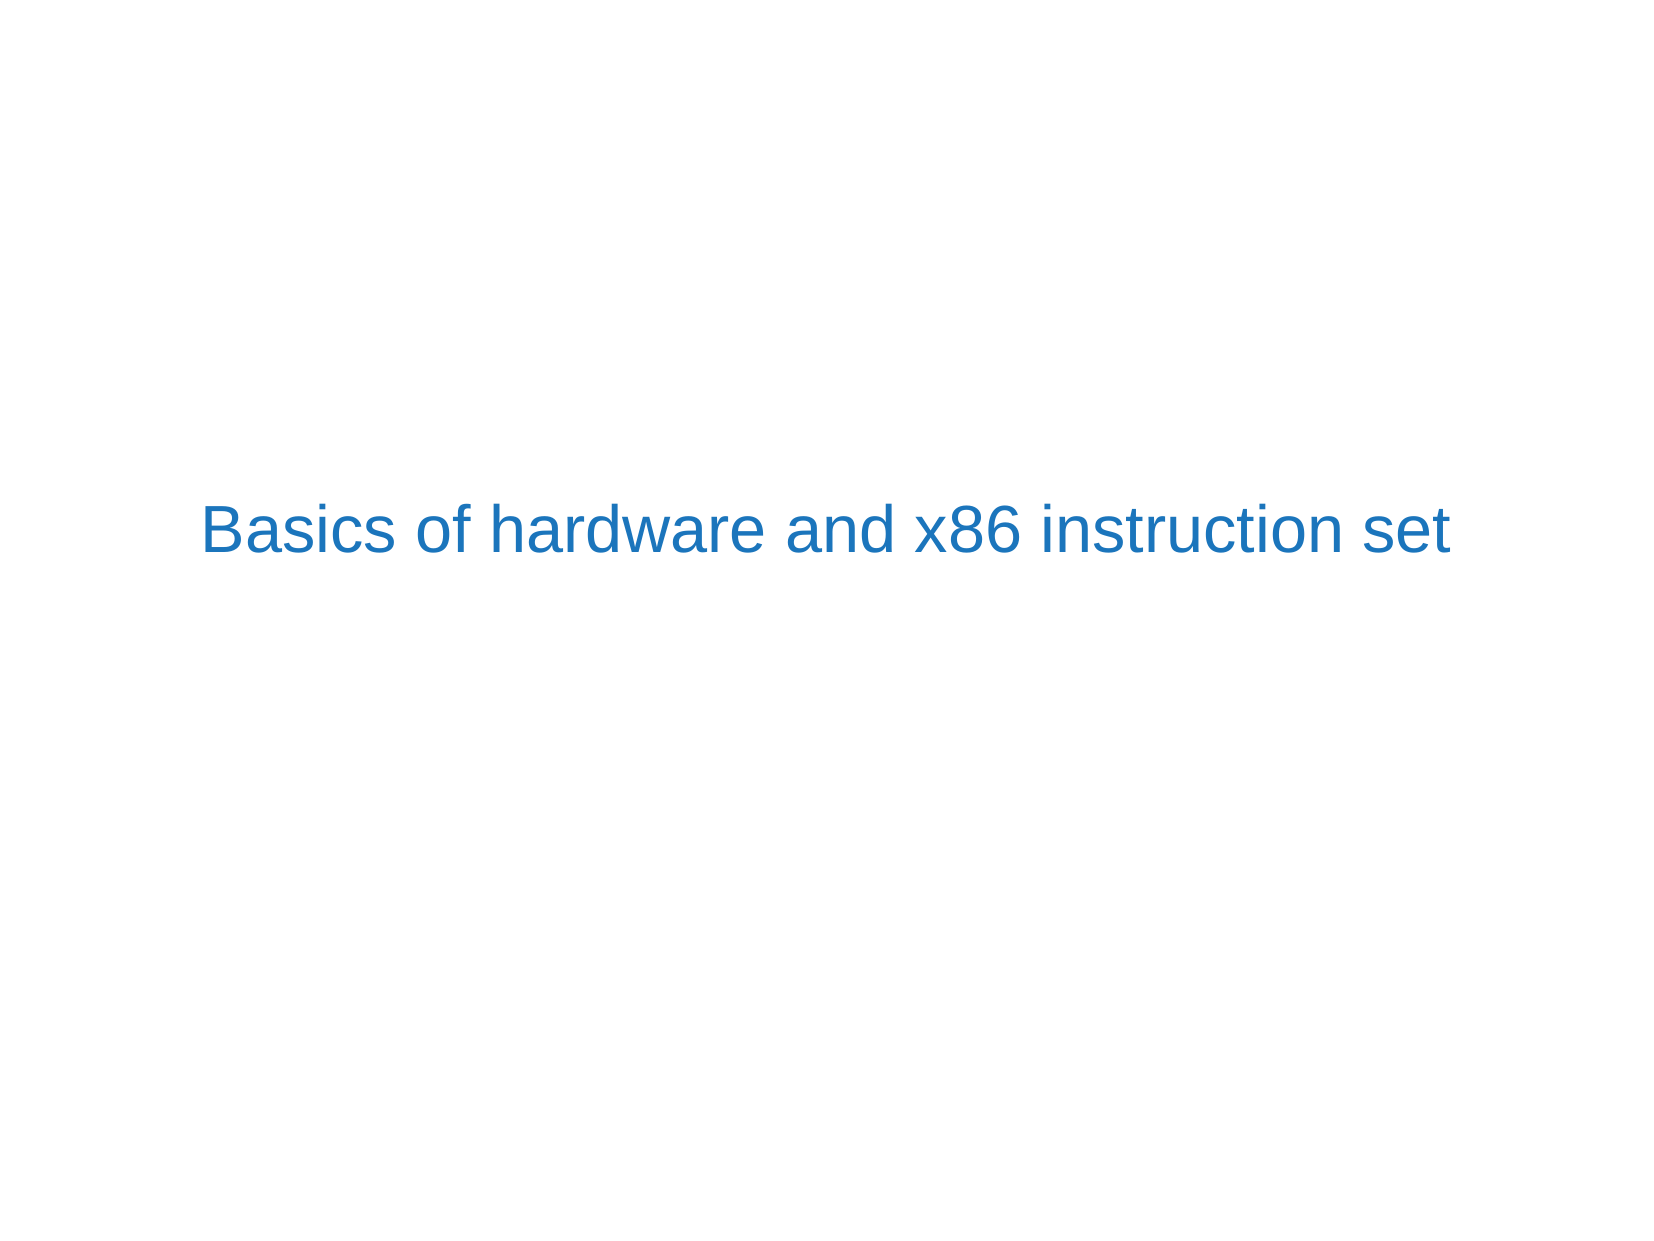

# Basics of hardware and x86 instruction set